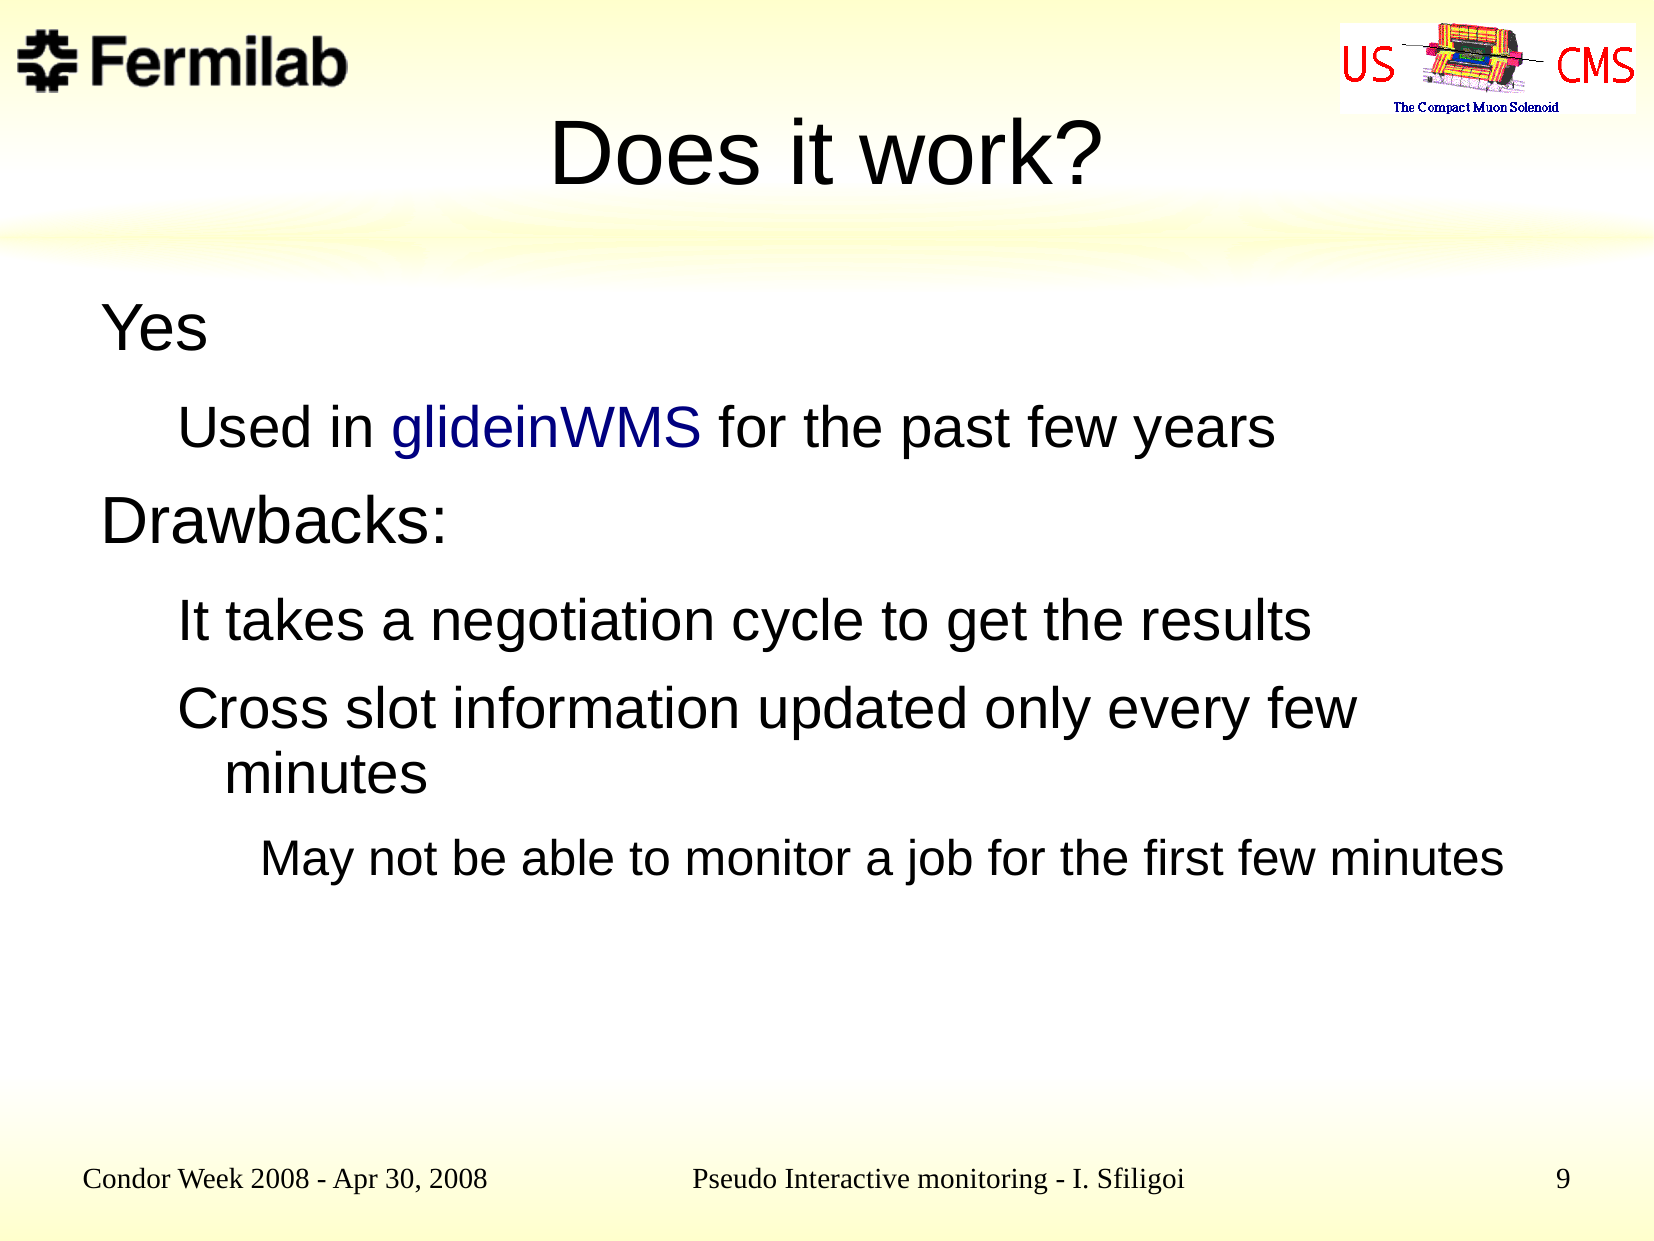

# Does it work?
Yes
Used in glideinWMS for the past few years
Drawbacks:
It takes a negotiation cycle to get the results
Cross slot information updated only every few minutes
May not be able to monitor a job for the first few minutes
Condor Week 2008 - Apr 30, 2008
Pseudo Interactive monitoring - I. Sfiligoi
9